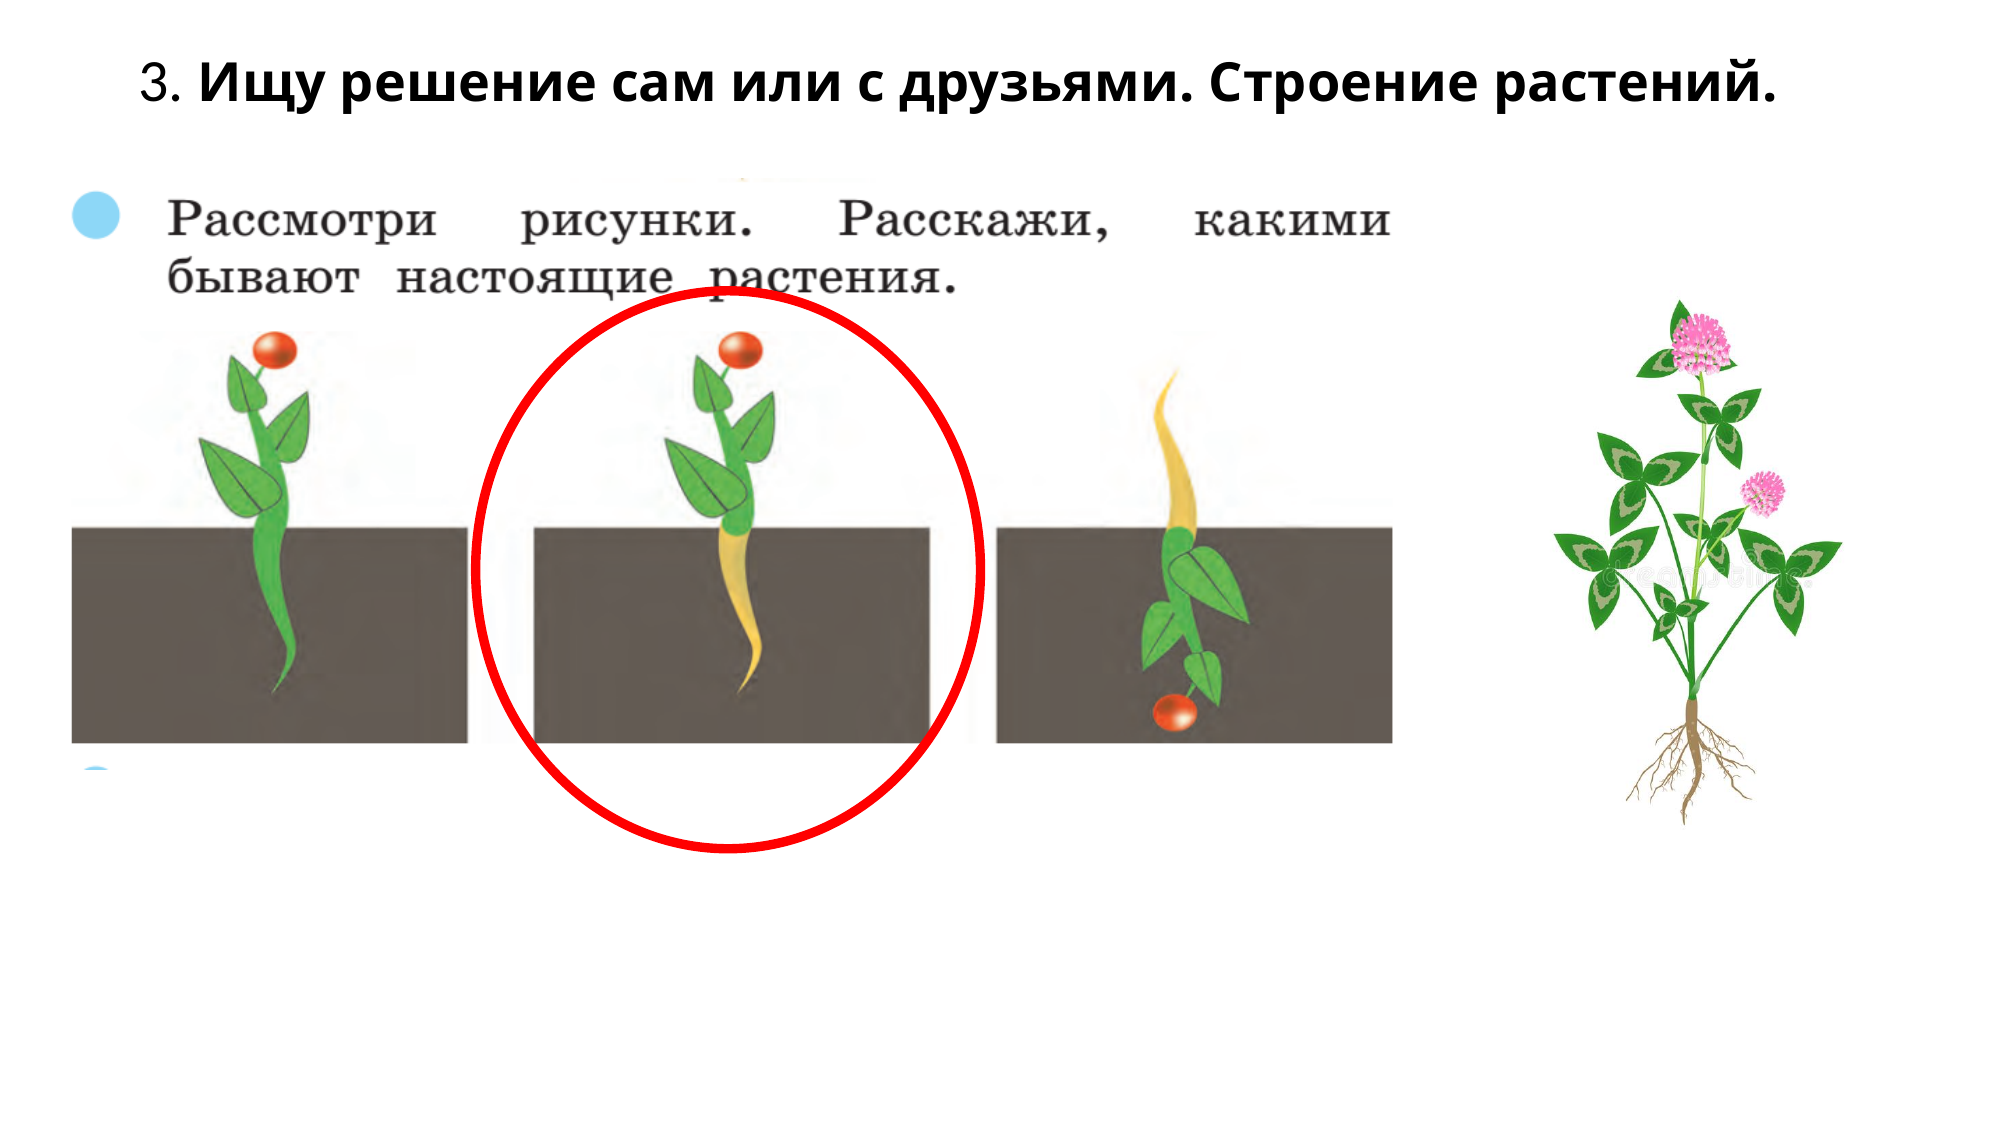

# 3. Ищу решение сам или с друзьями. Строение растений.